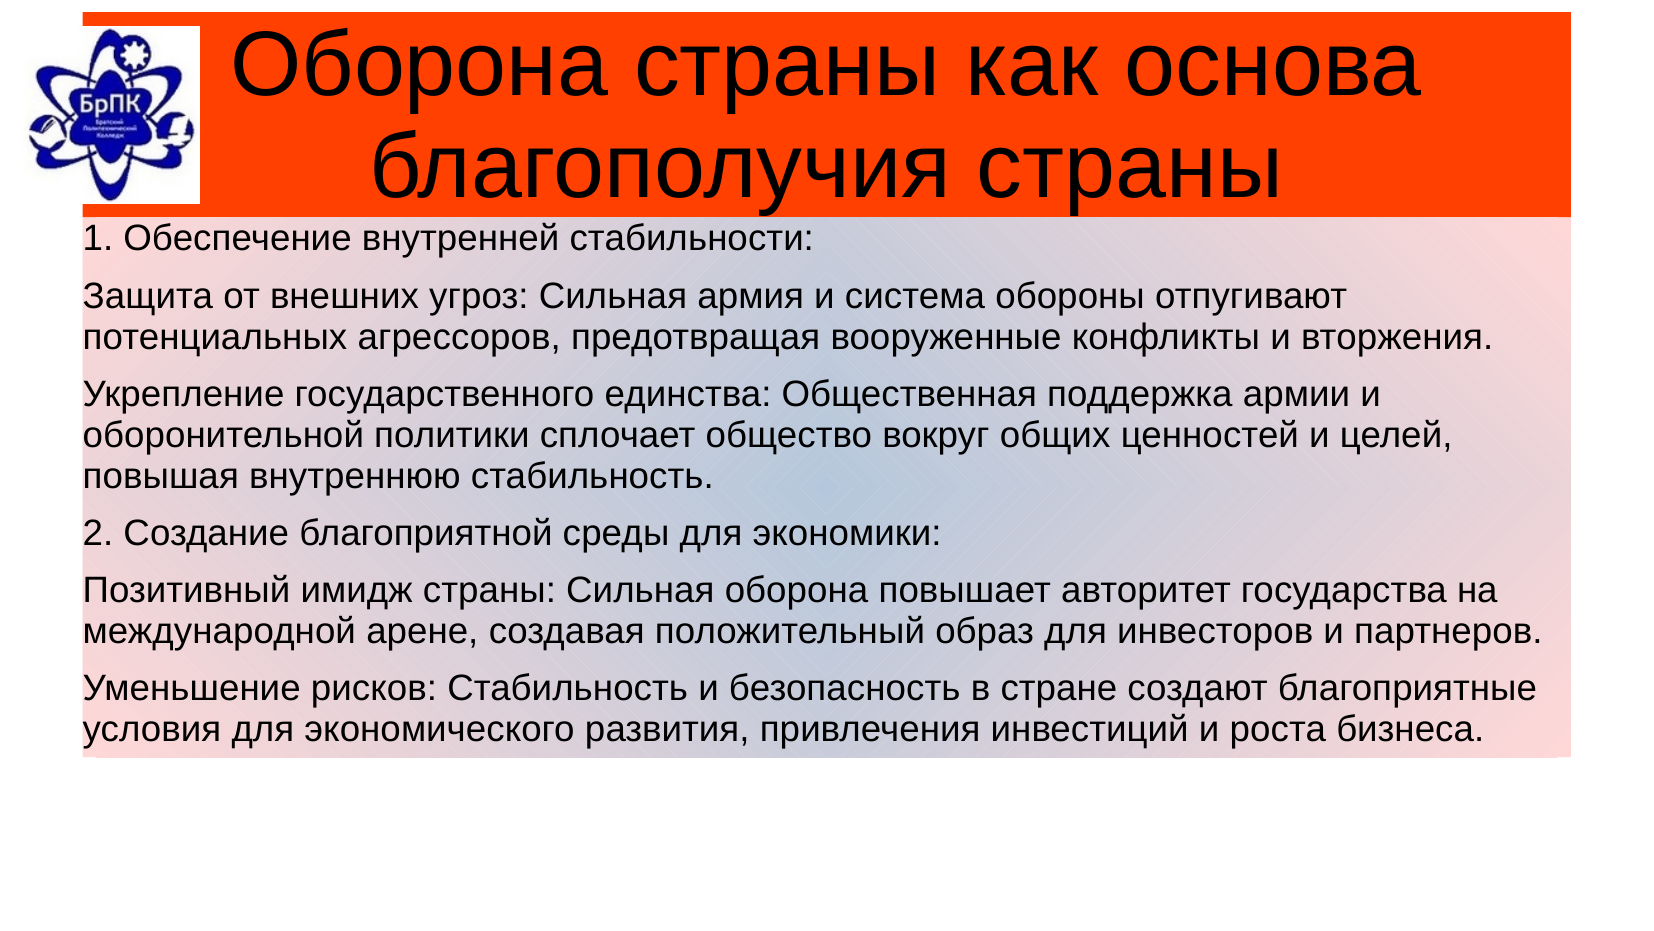

# Оборона страны как основа благополучия страны
1. Обеспечение внутренней стабильности:
Защита от внешних угроз: Сильная армия и система обороны отпугивают потенциальных агрессоров, предотвращая вооруженные конфликты и вторжения.
Укрепление государственного единства: Общественная поддержка армии и оборонительной политики сплочает общество вокруг общих ценностей и целей, повышая внутреннюю стабильность.
2. Создание благоприятной среды для экономики:
Позитивный имидж страны: Сильная оборона повышает авторитет государства на международной арене, создавая положительный образ для инвесторов и партнеров.
Уменьшение рисков: Стабильность и безопасность в стране создают благоприятные условия для экономического развития, привлечения инвестиций и роста бизнеса.